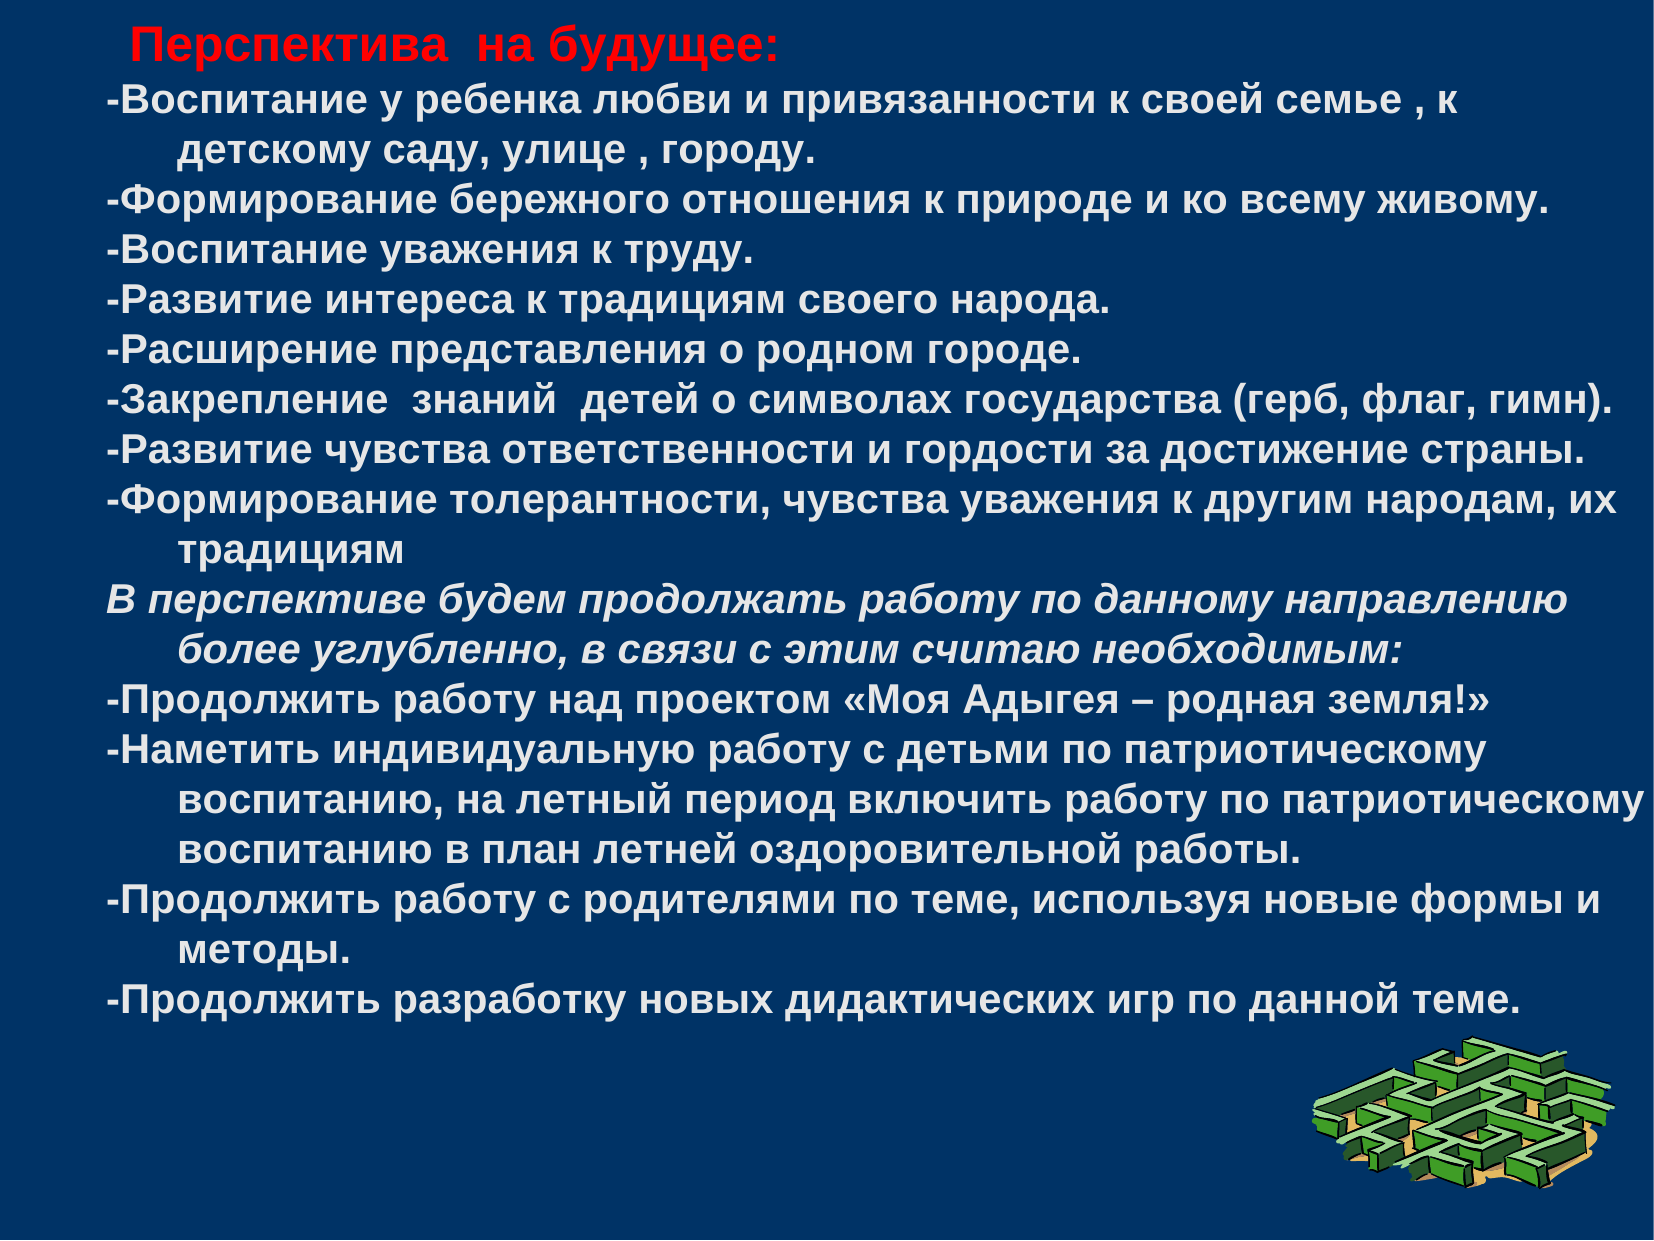

# Перспектива на будущее:
-Воспитание у ребенка любви и привязанности к своей семье , к детскому саду, улице , городу.
-Формирование бережного отношения к природе и ко всему живому.
-Воспитание уважения к труду.
-Развитие интереса к традициям своего народа.
-Расширение представления о родном городе.
-Закрепление знаний детей о символах государства (герб, флаг, гимн).
-Развитие чувства ответственности и гордости за достижение страны.
-Формирование толерантности, чувства уважения к другим народам, их традициям
В перспективе будем продолжать работу по данному направлению более углубленно, в связи с этим считаю необходимым:
-Продолжить работу над проектом «Моя Адыгея – родная земля!»
-Наметить индивидуальную работу с детьми по патриотическому воспитанию, на летный период включить работу по патриотическому воспитанию в план летней оздоровительной работы.
-Продолжить работу с родителями по теме, используя новые формы и методы.
-Продолжить разработку новых дидактических игр по данной теме.